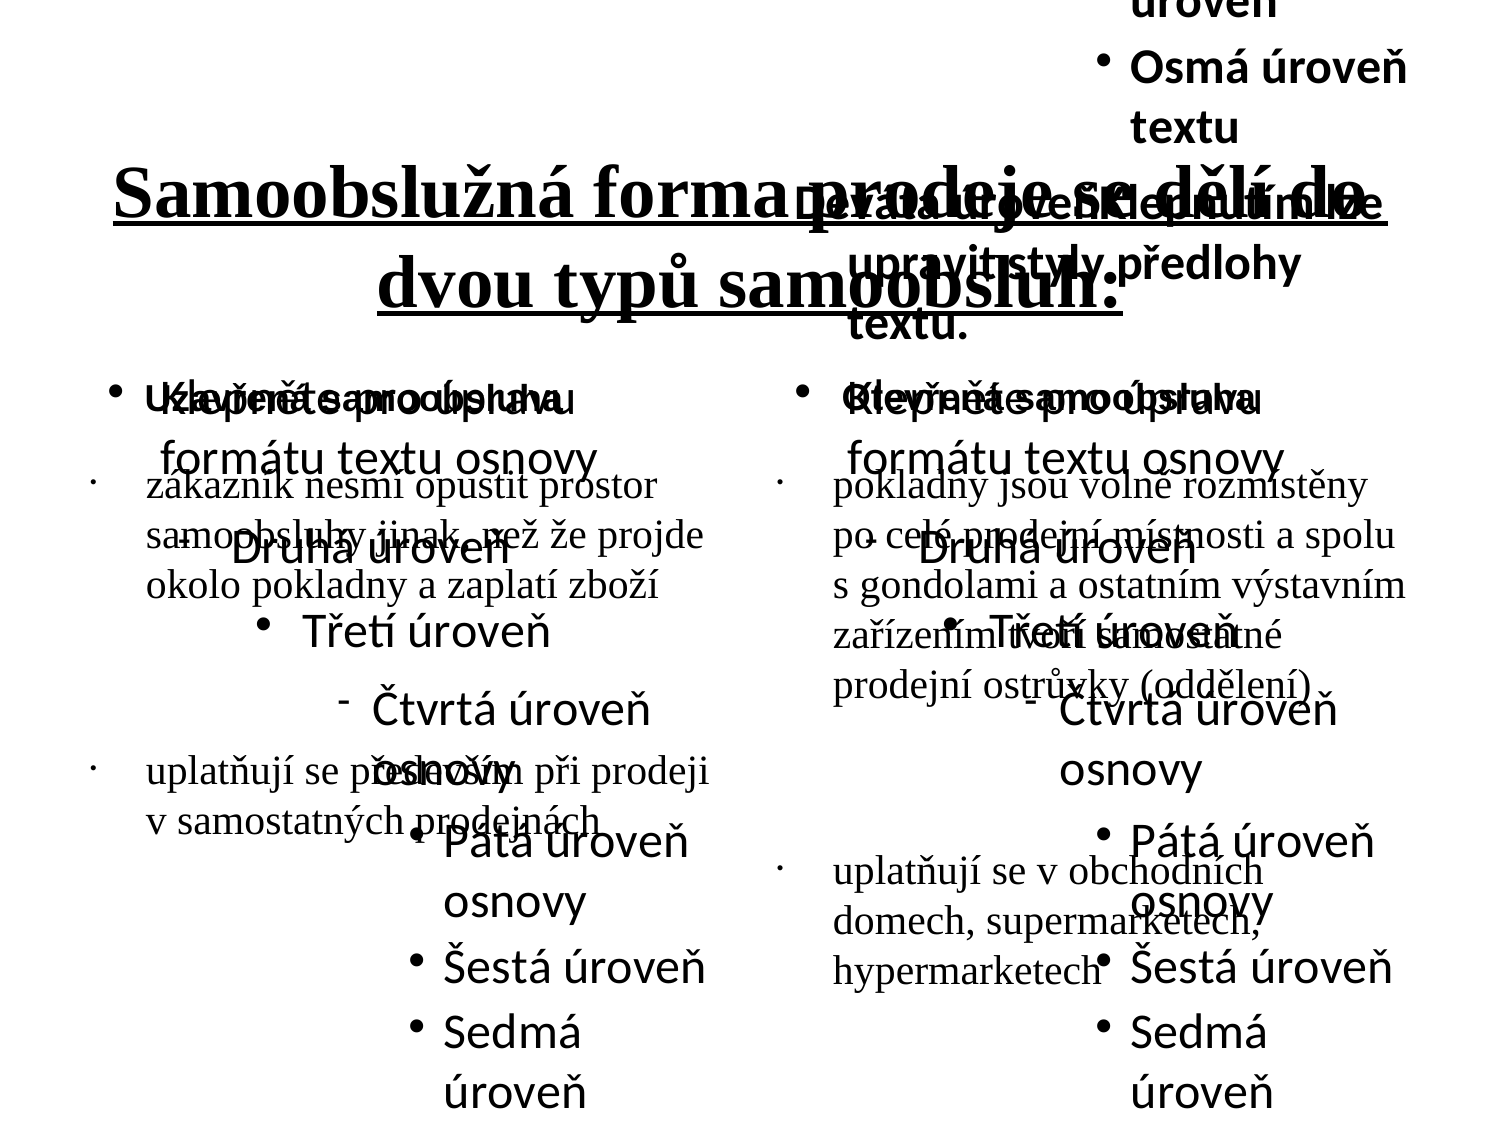

Samoobslužná forma prodeje se dělí do
dvou typů samoobsluh:
zákazník nesmí opustit prostor samoobsluhy jinak, než že projde okolo pokladny a zaplatí zboží
uplatňují se především při prodeji v samostatných prodejnách
pokladny jsou volně rozmístěny po celé prodejní místnosti a spolu s gondolami a ostatním výstavním zařízením tvoří samostatné prodejní ostrůvky (oddělení)
uplatňují se v obchodních domech, supermarketech, hypermarketech
Otevřená samoobsluha
Uzavřená samoobsluha